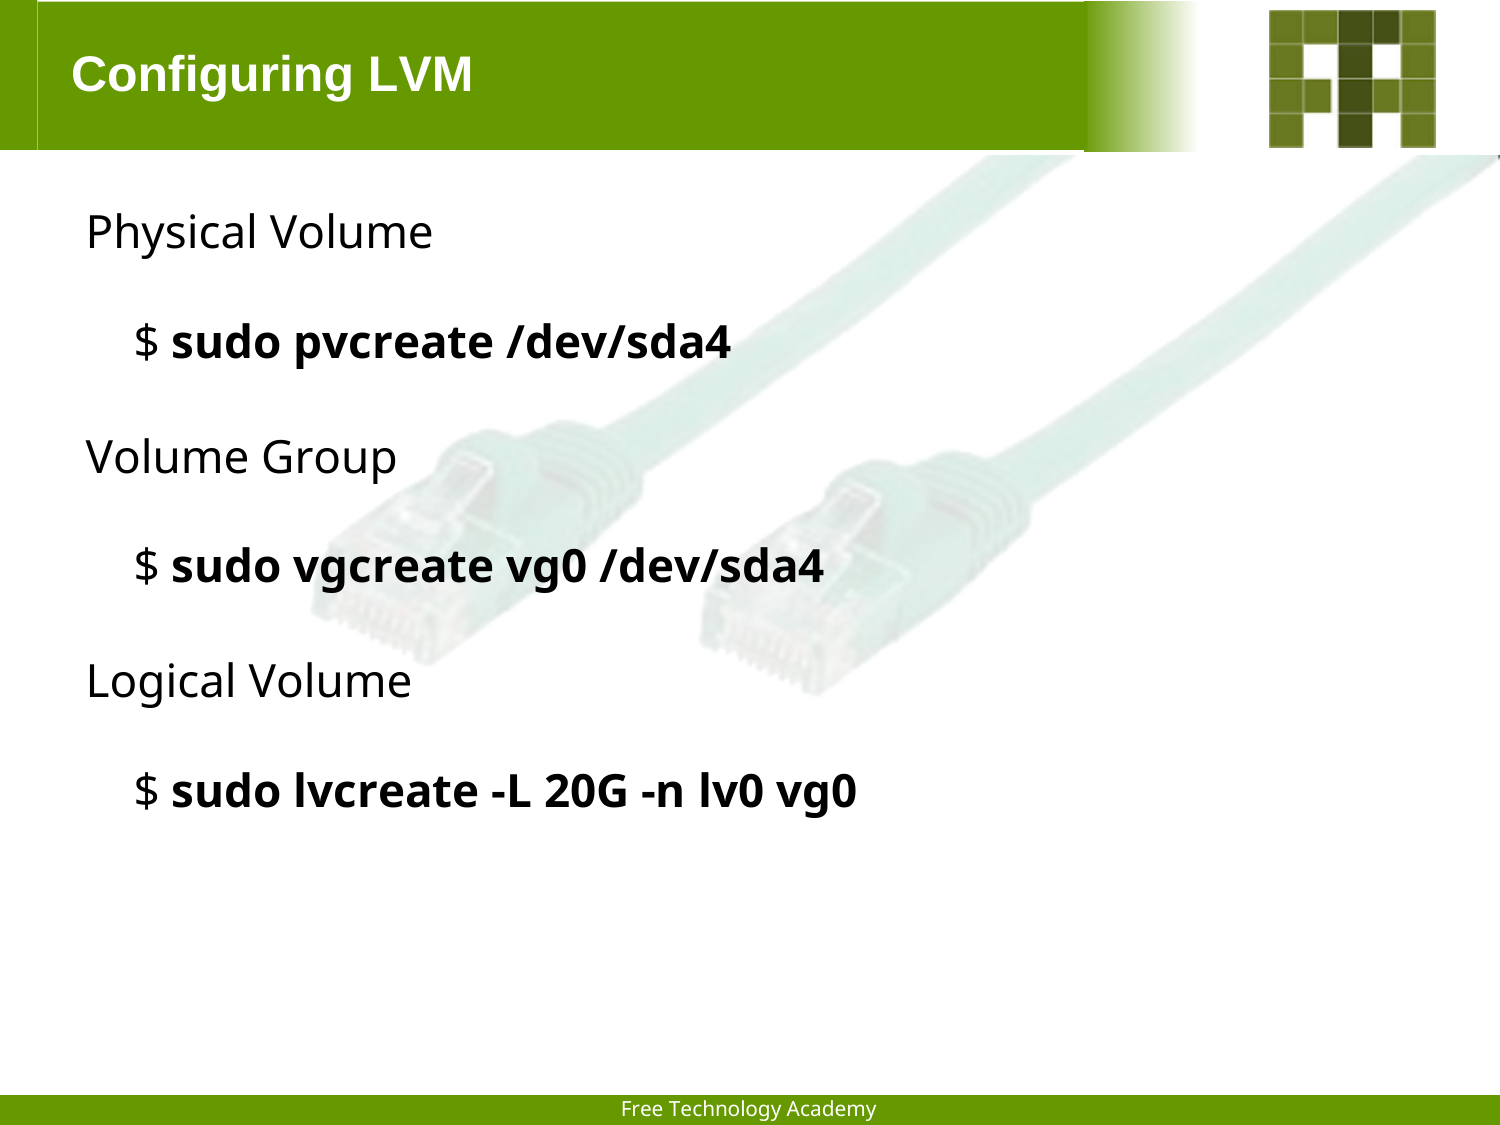

# Configuring LVM
Physical Volume
 $ sudo pvcreate /dev/sda4
Volume Group
 $ sudo vgcreate vg0 /dev/sda4
Logical Volume
 $ sudo lvcreate -L 20G -n lv0 vg0